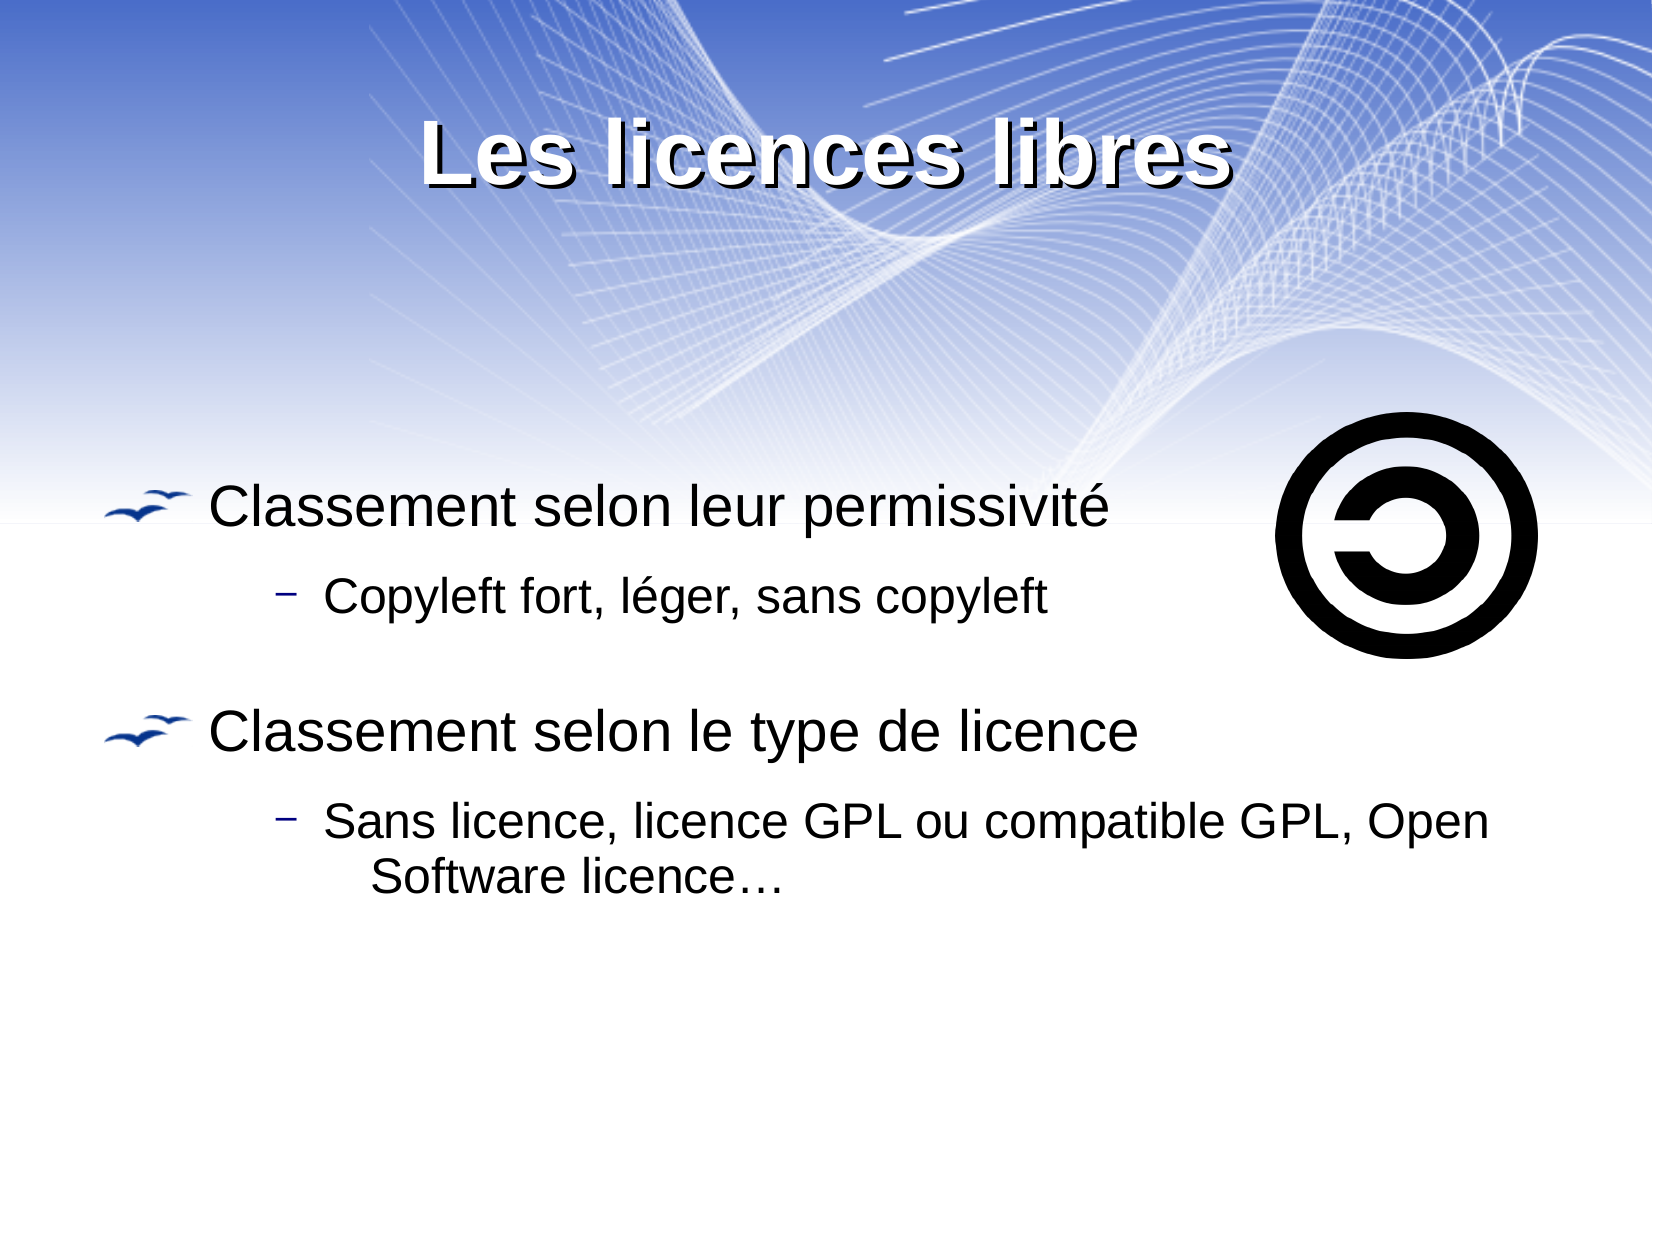

# Les licences libres
 Classement selon leur permissivité
Copyleft fort, léger, sans copyleft
 Classement selon le type de licence
Sans licence, licence GPL ou compatible GPL, Open Software licence…